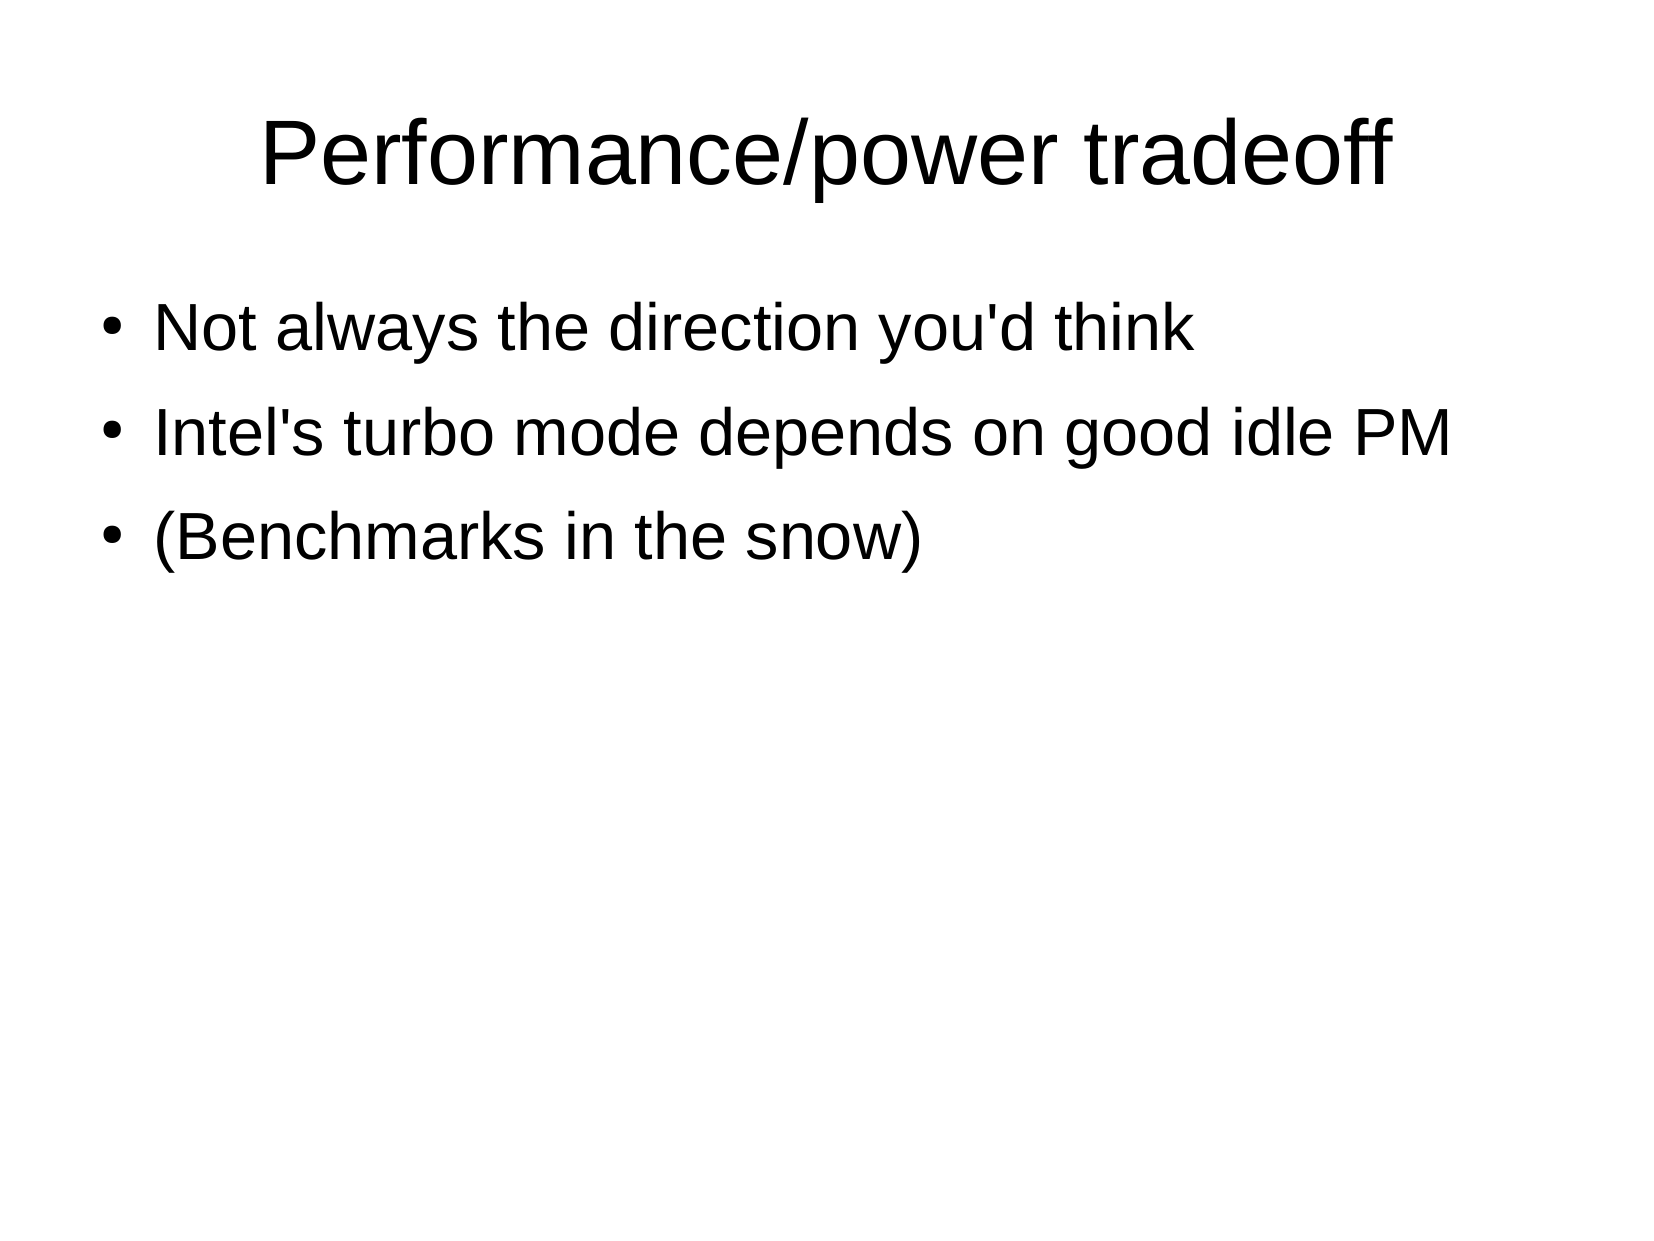

# Performance/power tradeoff
Not always the direction you'd think
Intel's turbo mode depends on good idle PM
(Benchmarks in the snow)